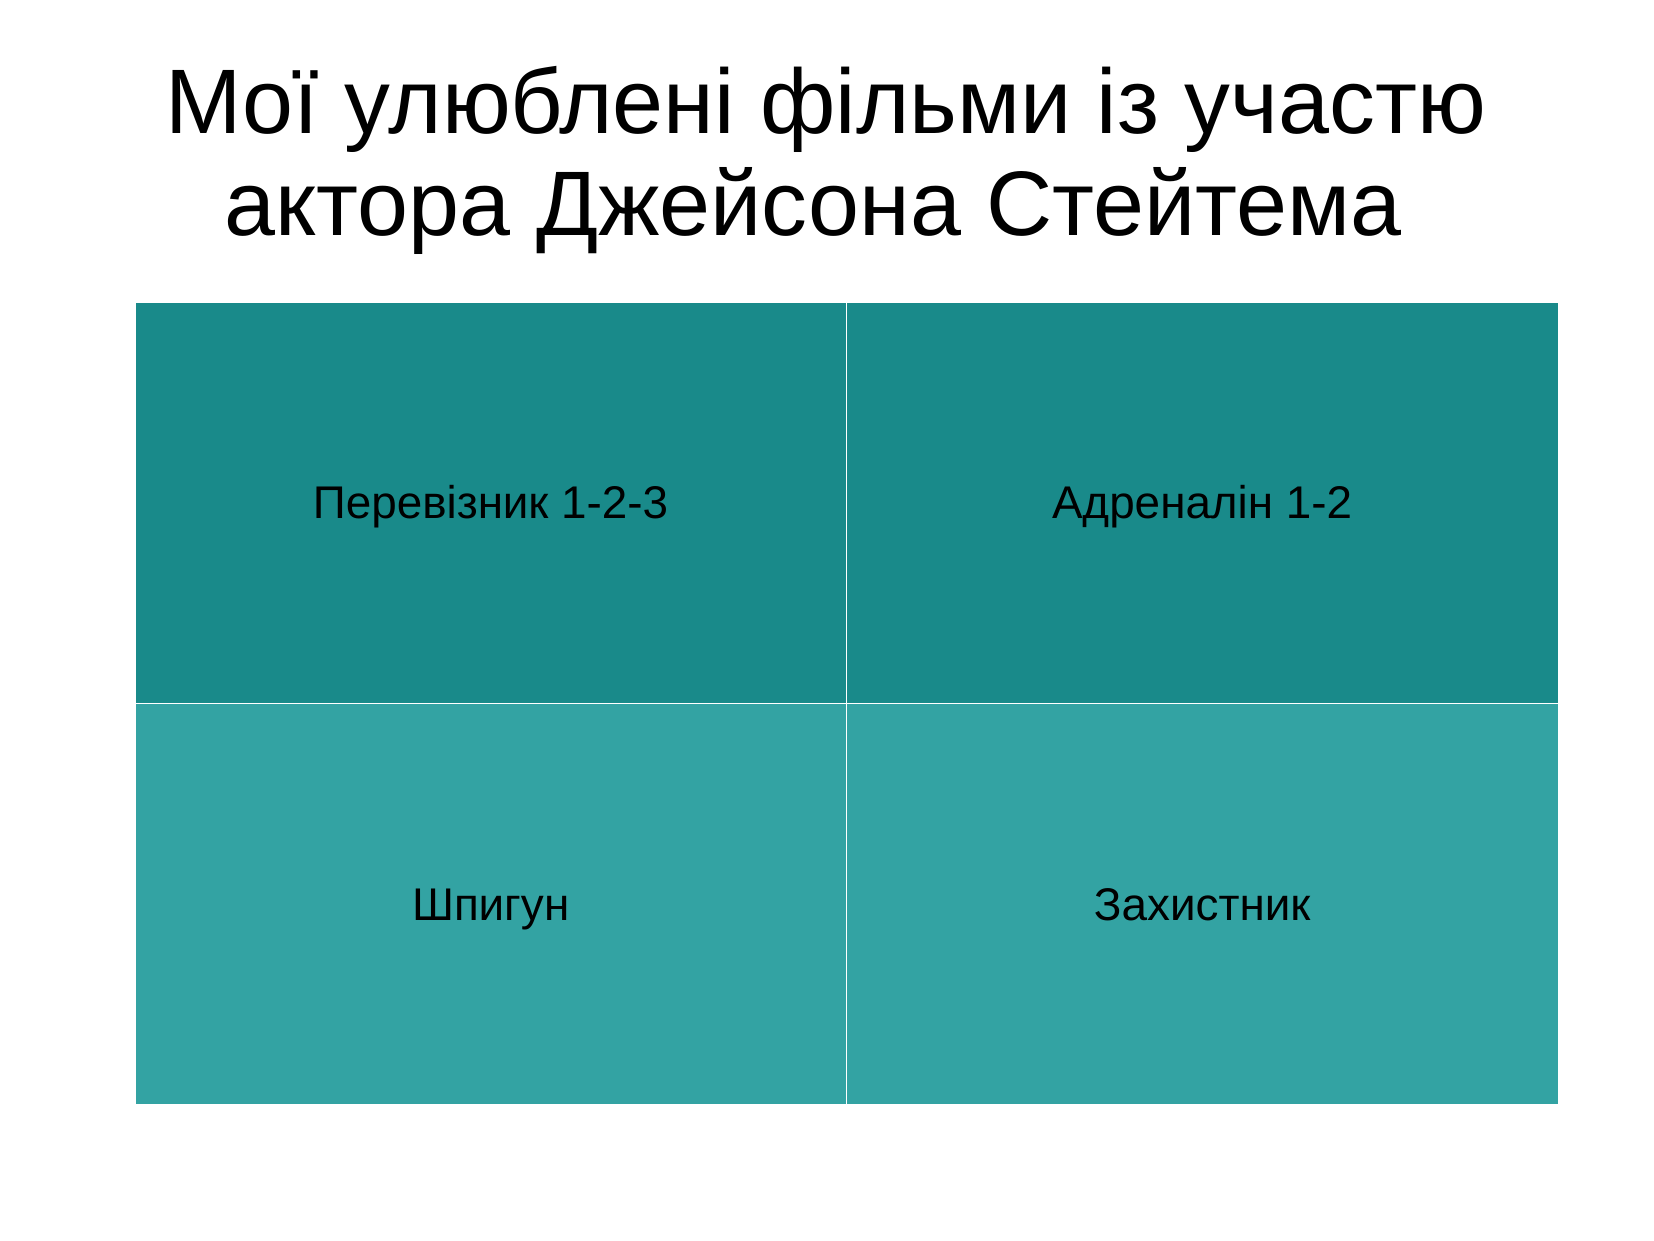

# Мої улюблені фільми із участю актора Джейсона Стейтема
| Перевізник 1-2-3 | Адреналін 1-2 |
| --- | --- |
| Шпигун | Захистник |